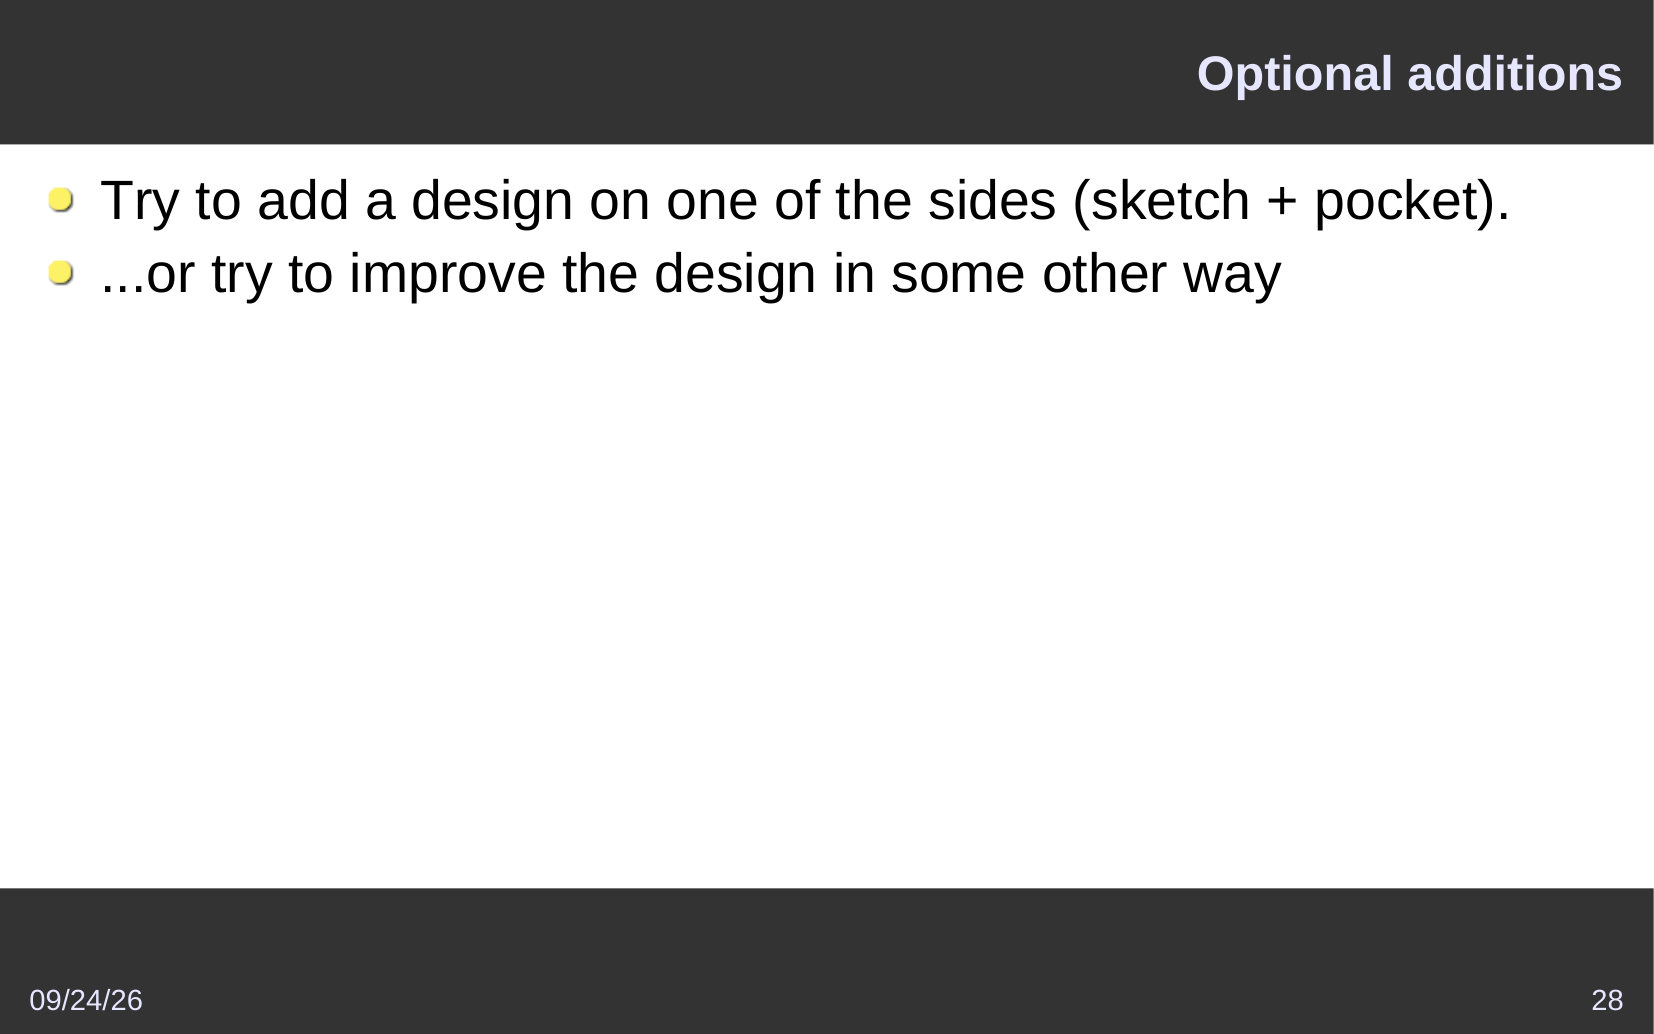

# Optional additions
Try to add a design on one of the sides (sketch + pocket).
...or try to improve the design in some other way
28